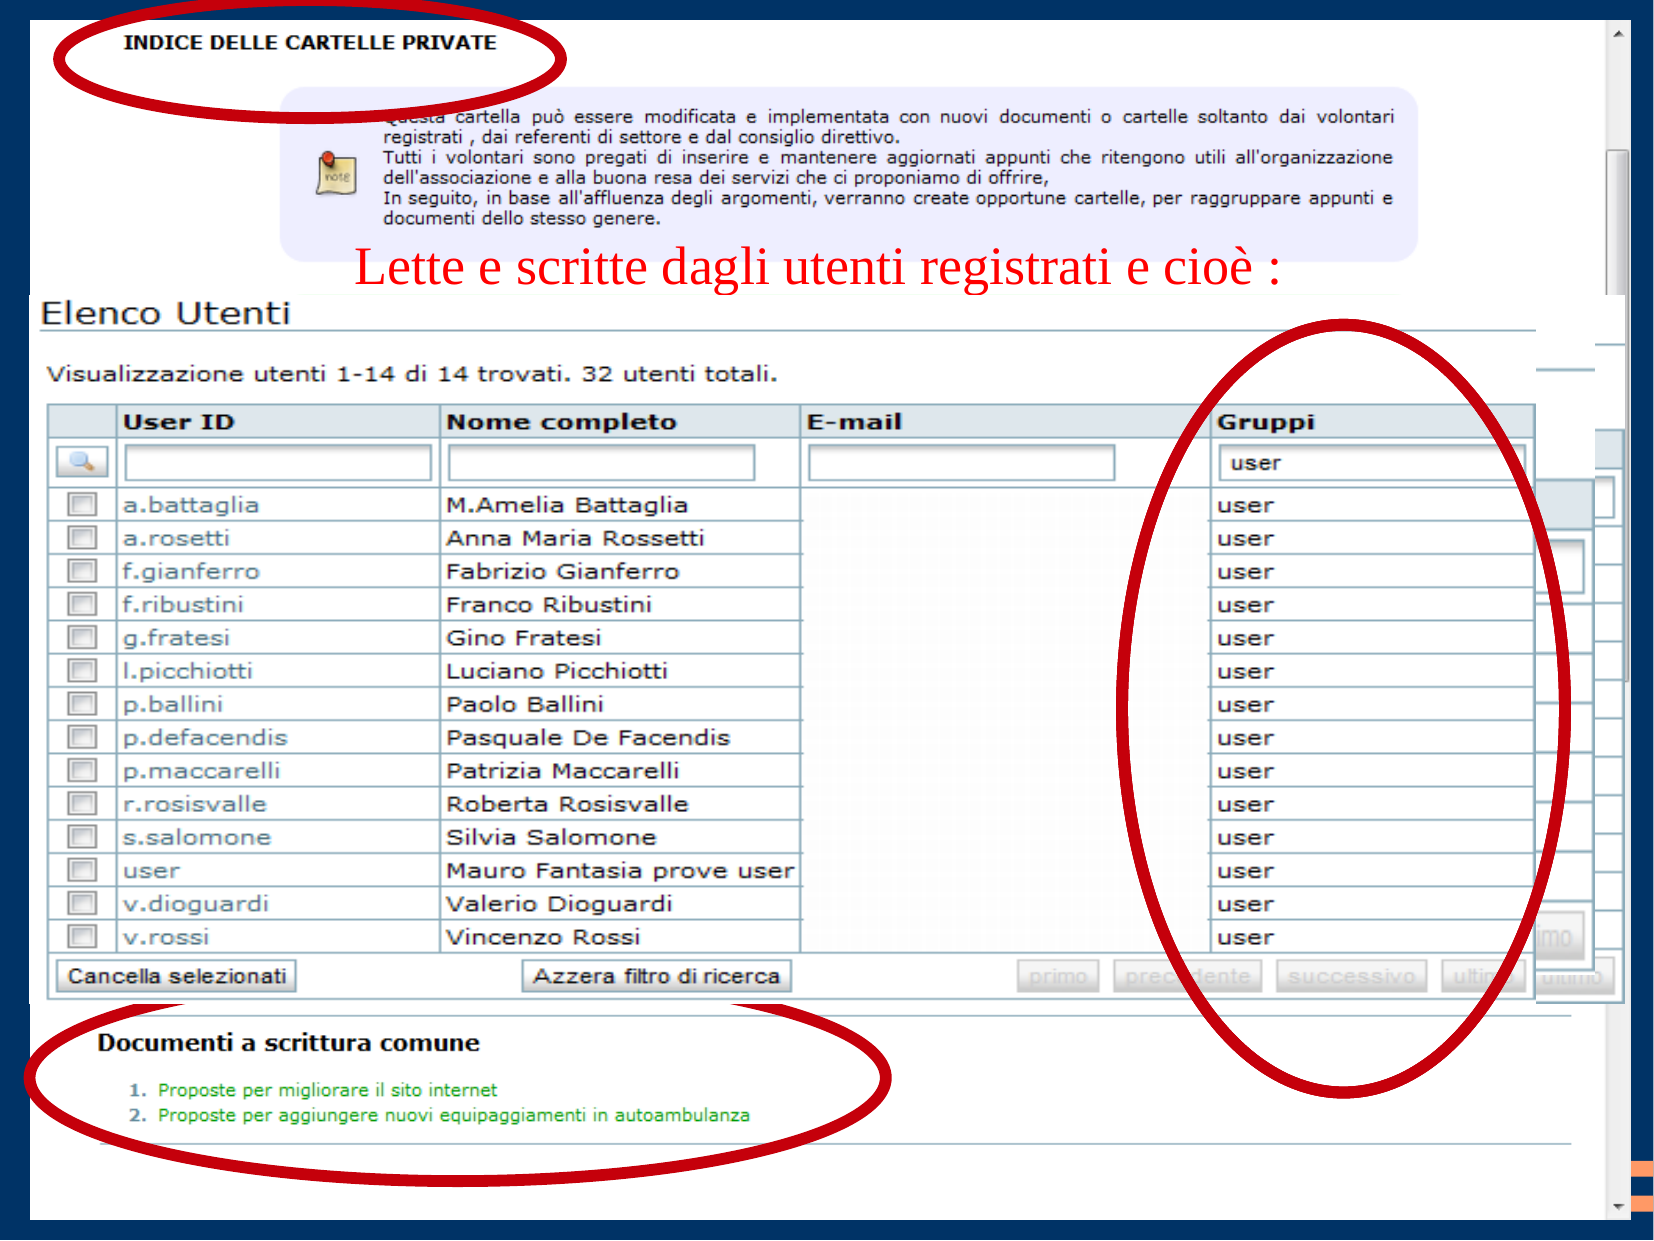

Lette e scritte dagli utenti registrati e cioè :